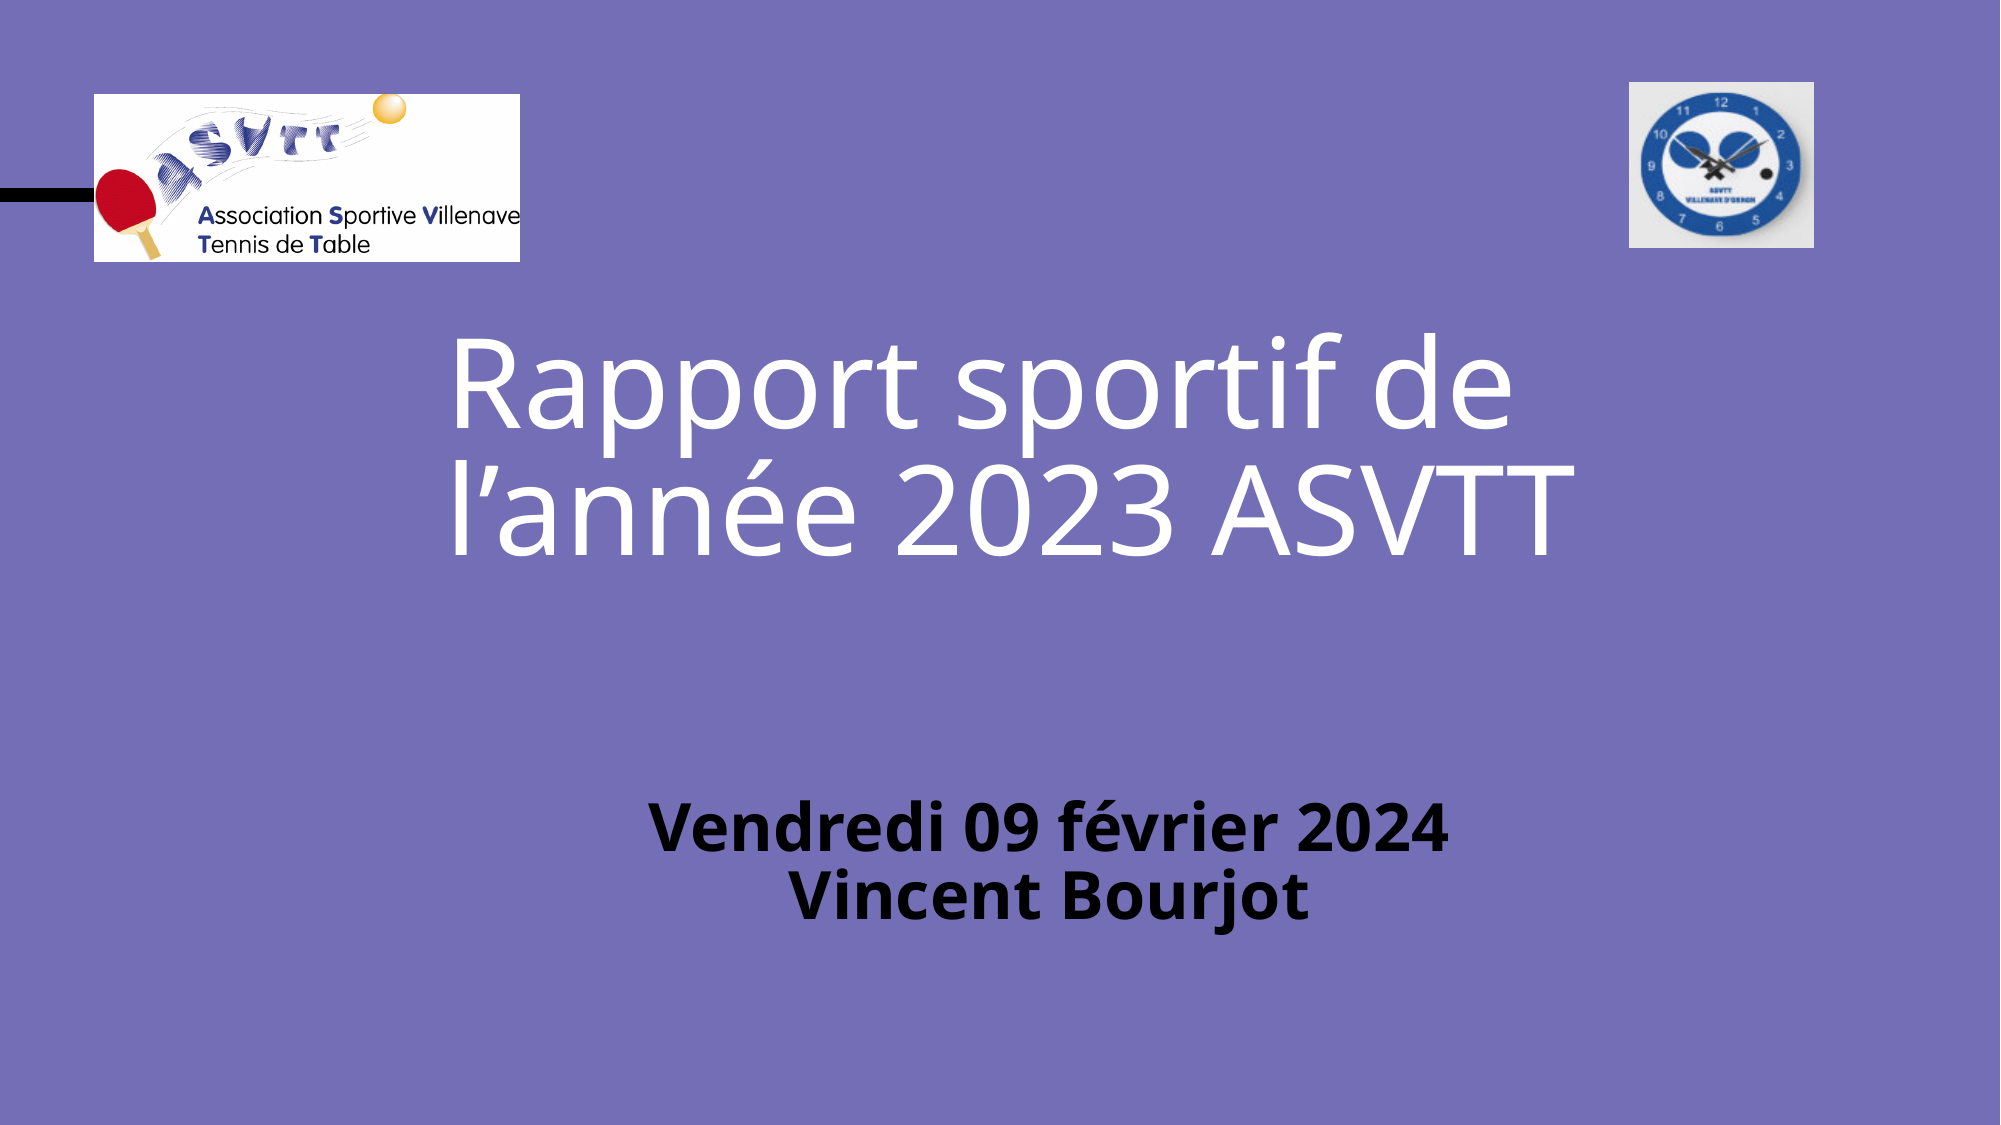

# Rapport sportif de l’année 2023 ASVTT
Vendredi 09 février 2024
Vincent Bourjot